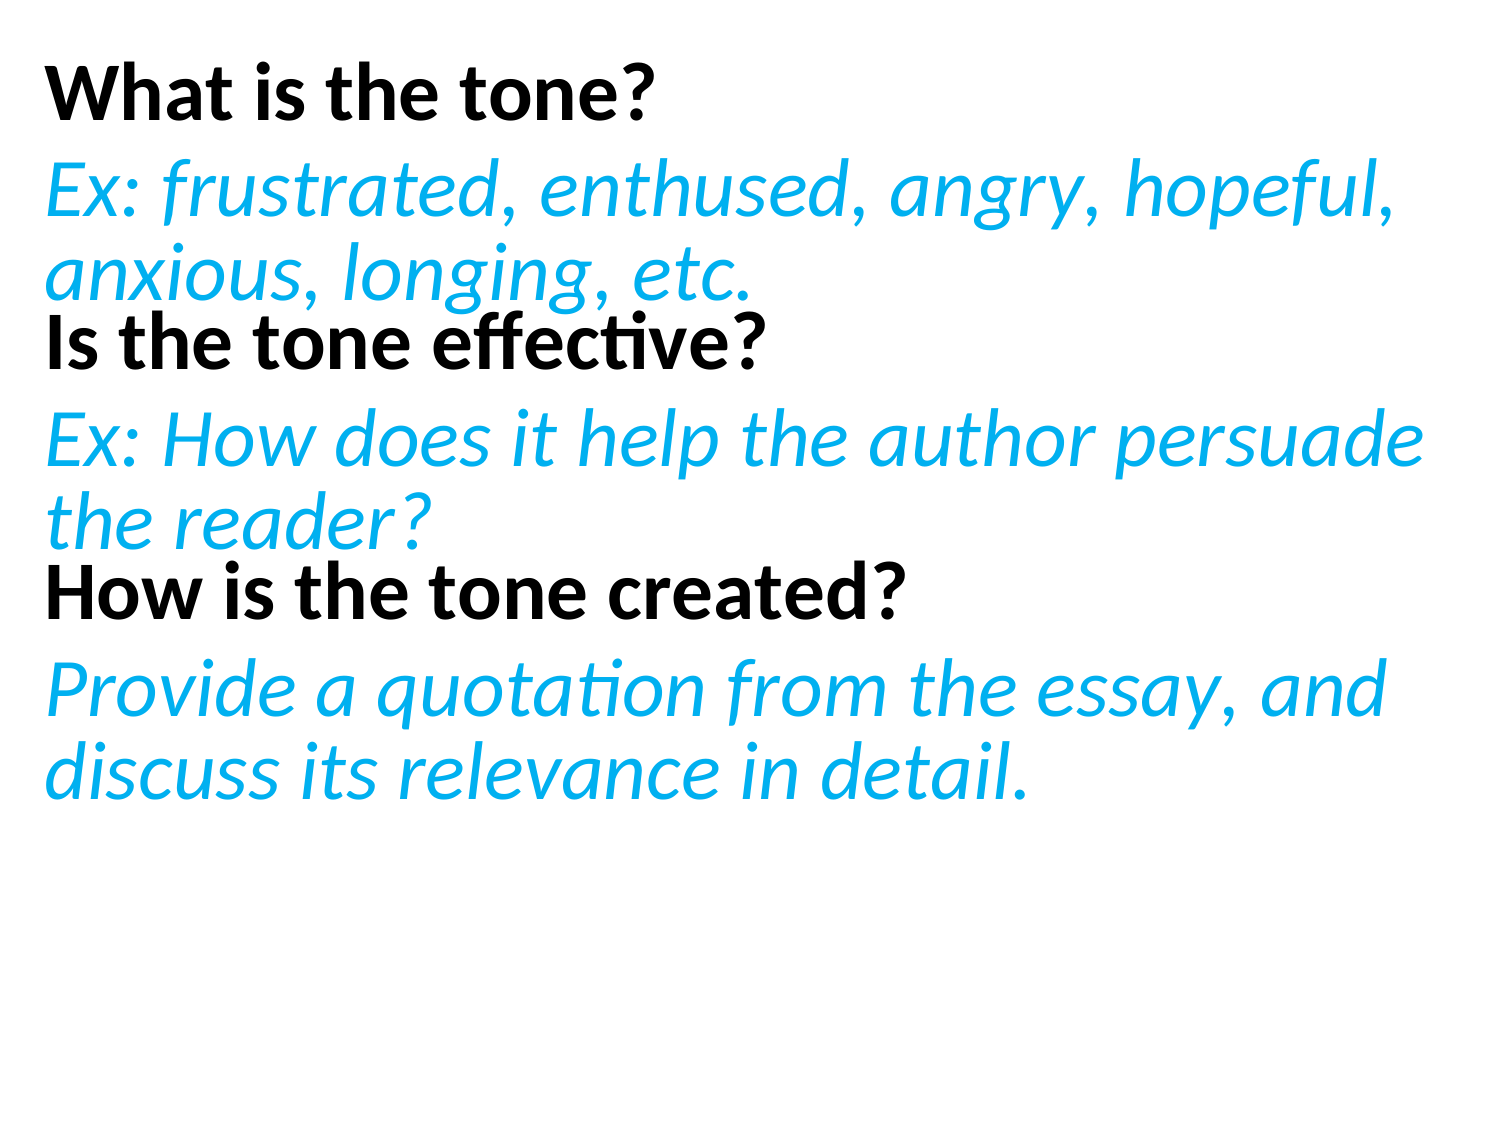

What is the tone?
Is the tone effective?
How is the tone created?
Ex: frustrated, enthused, angry, hopeful, anxious, longing, etc.
Ex: How does it help the author persuade the reader?
Provide a quotation from the essay, and discuss its relevance in detail.